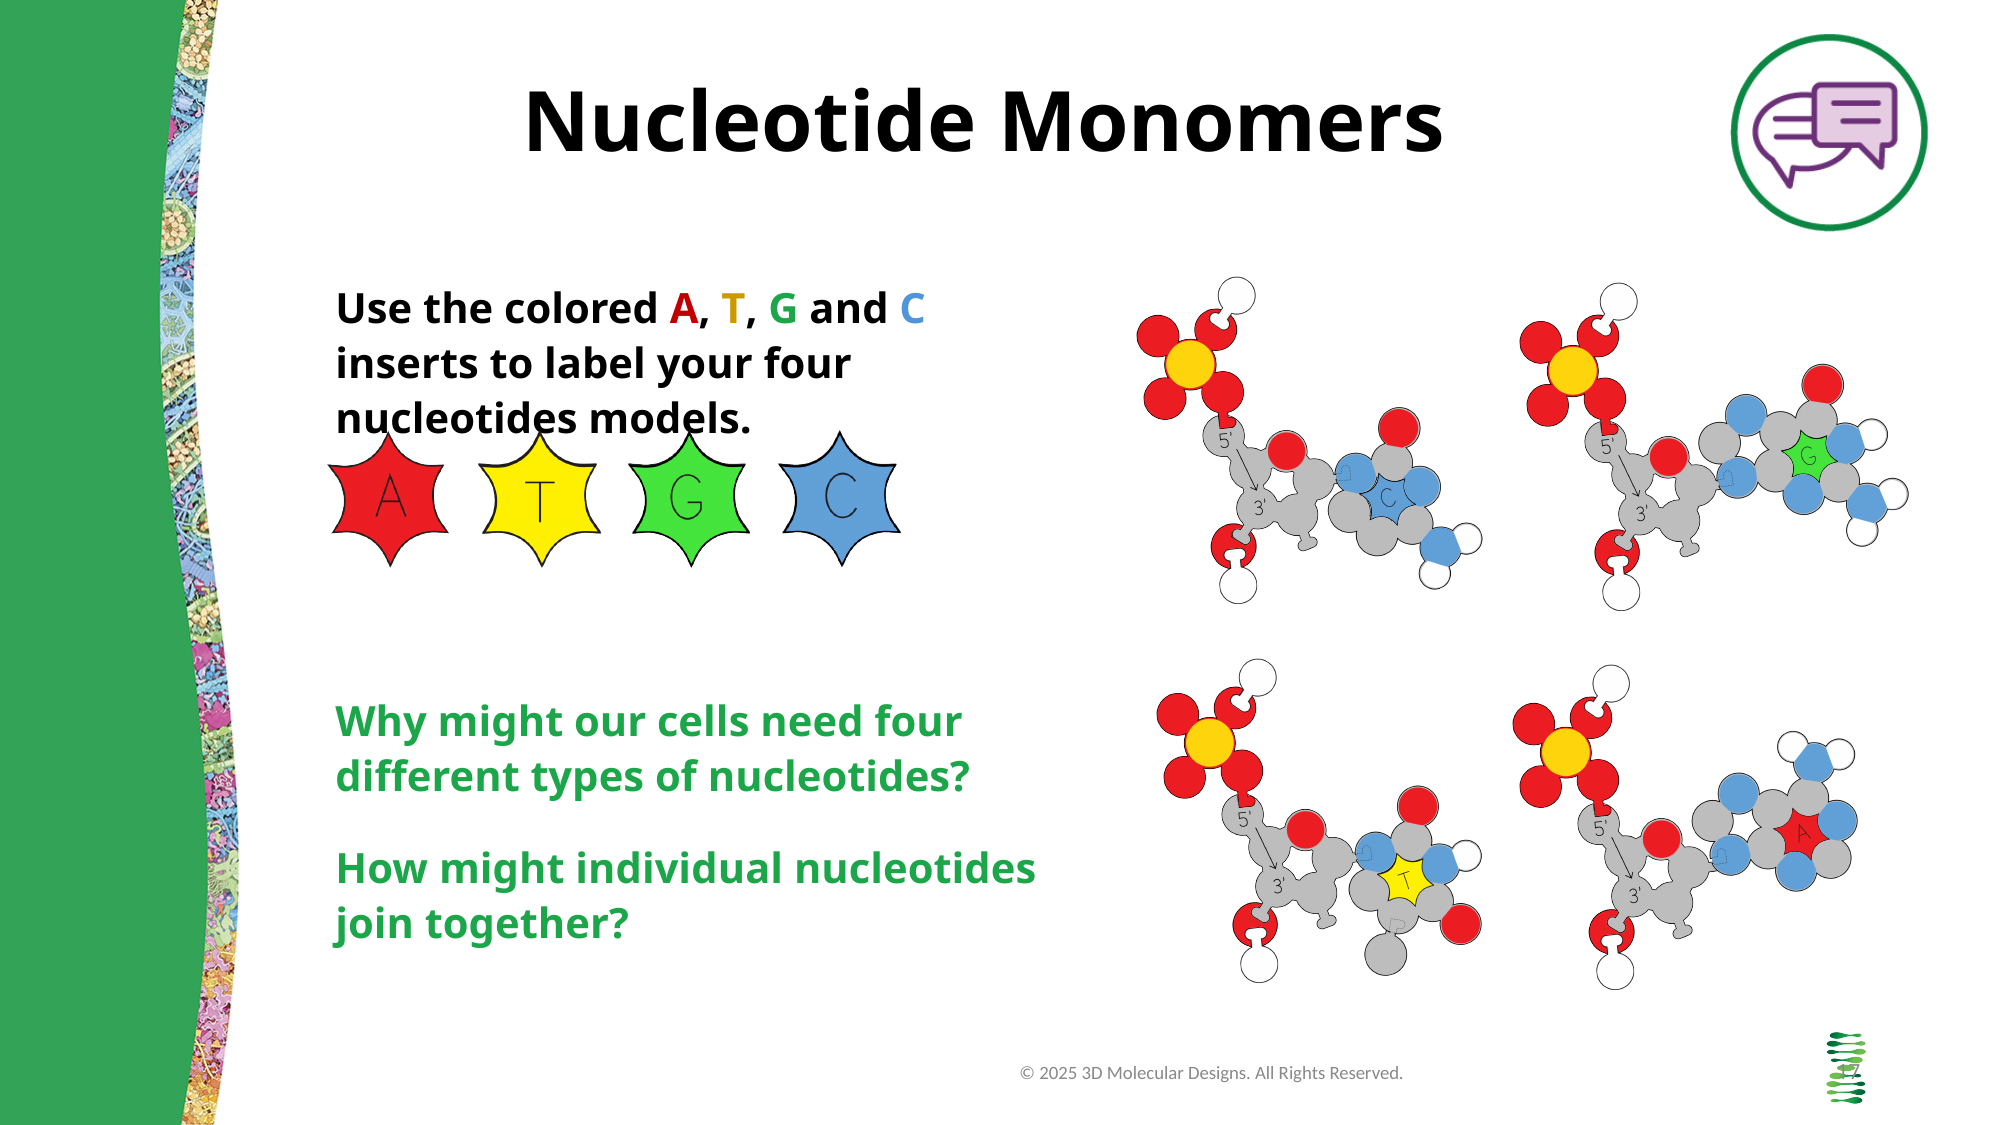

Nucleotide Monomers
Use the colored A, T, G and C inserts to label your four nucleotides models.
Why might our cells need four different types of nucleotides?
How might individual nucleotides
join together?